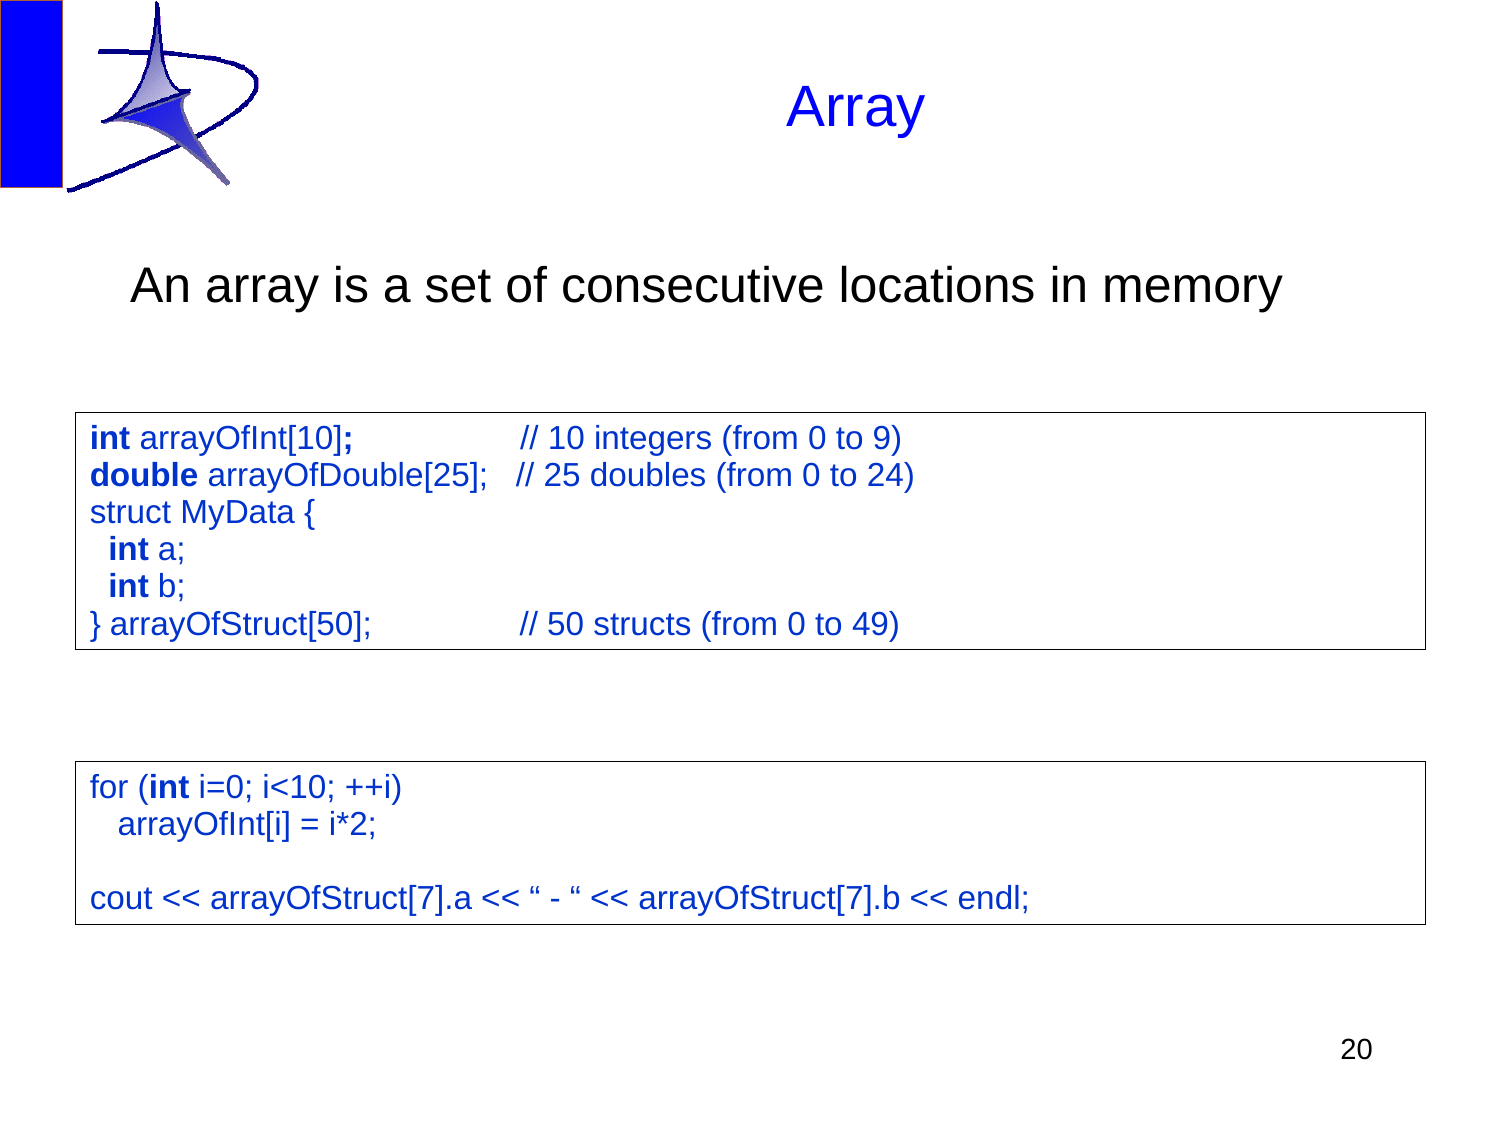

# Array
An array is a set of consecutive locations in memory
int arrayOfInt[10]; // 10 integers (from 0 to 9)
double arrayOfDouble[25]; // 25 doubles (from 0 to 24)
struct MyData {
 int a;
 int b;
} arrayOfStruct[50]; // 50 structs (from 0 to 49)
for (int i=0; i<10; ++i)
 arrayOfInt[i] = i*2;
cout << arrayOfStruct[7].a << “ - “ << arrayOfStruct[7].b << endl;
20